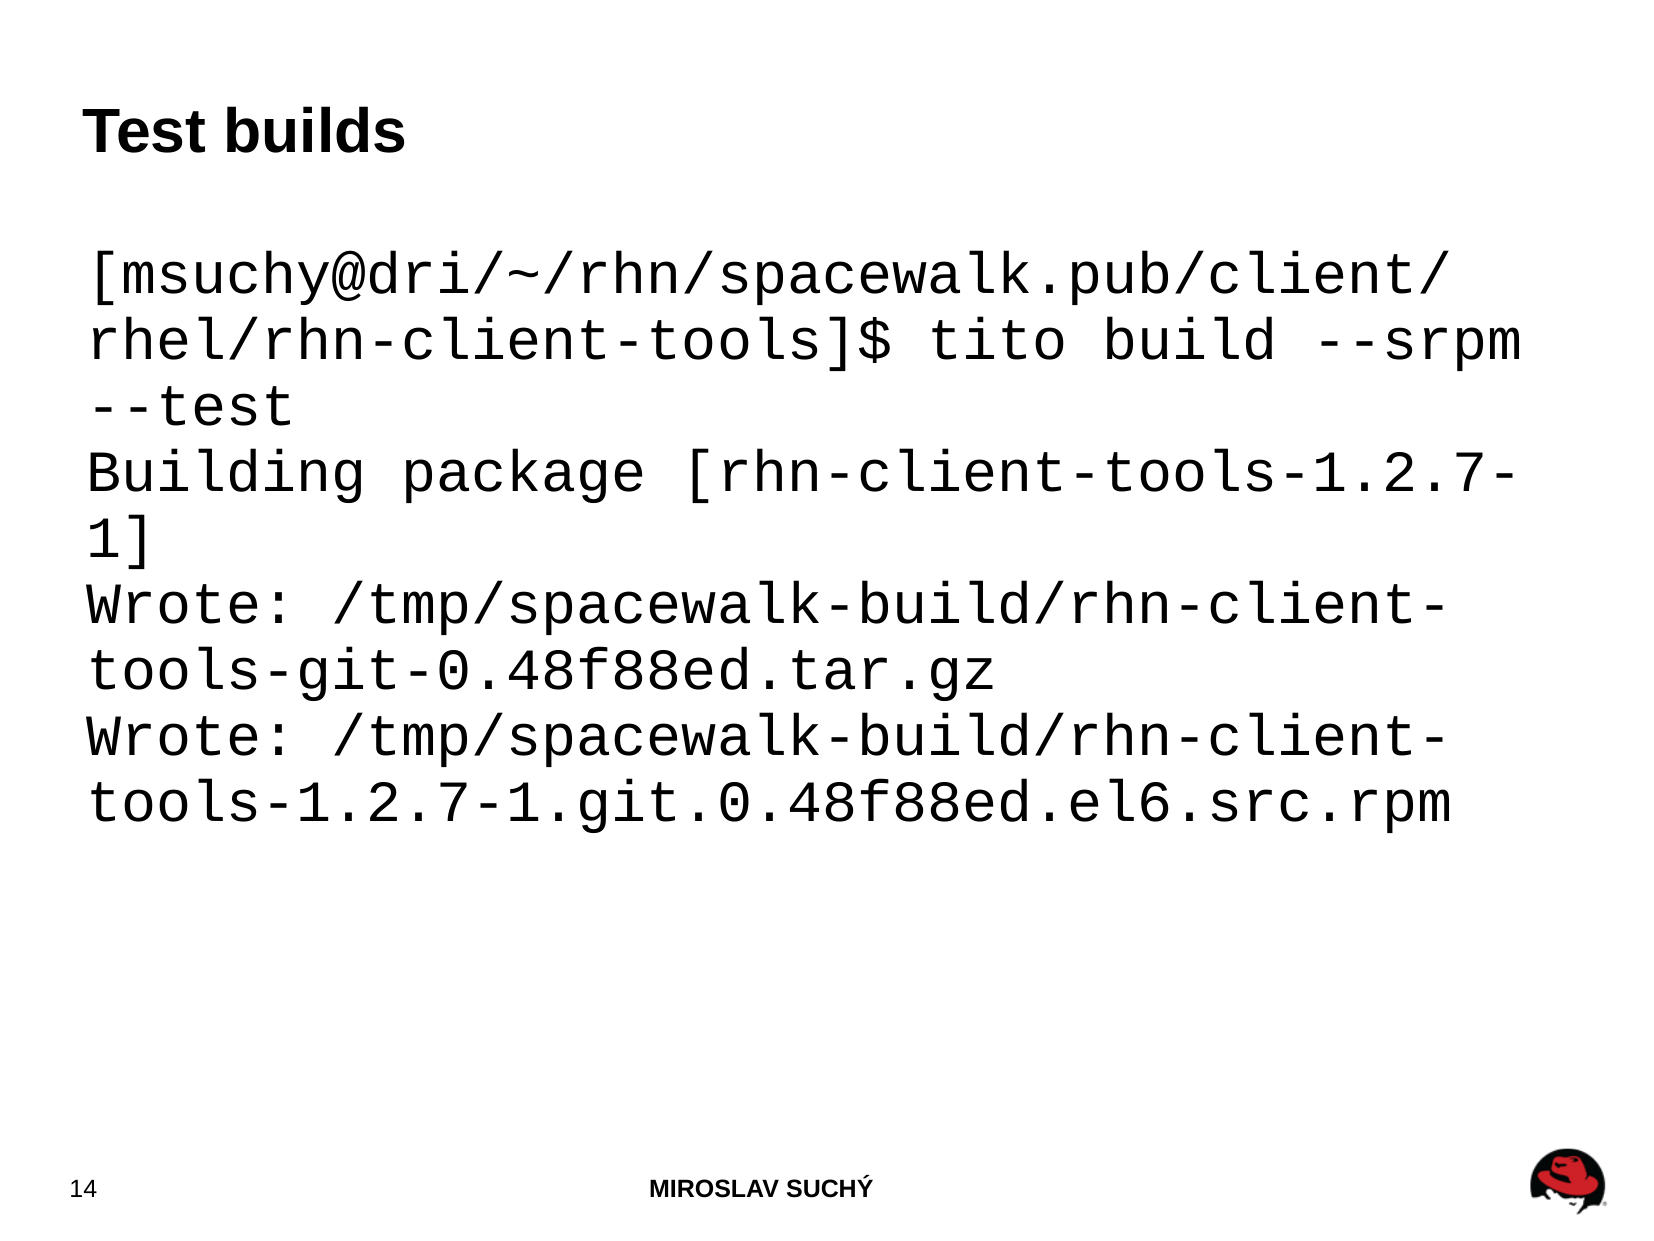

# Test builds
[msuchy@dri/~/rhn/spacewalk.pub/client/rhel/rhn-client-tools]$ tito build --srpm --test
Building package [rhn-client-tools-1.2.7-1]
Wrote: /tmp/spacewalk-build/rhn-client-tools-git-0.48f88ed.tar.gz
Wrote: /tmp/spacewalk-build/rhn-client-tools-1.2.7-1.git.0.48f88ed.el6.src.rpm